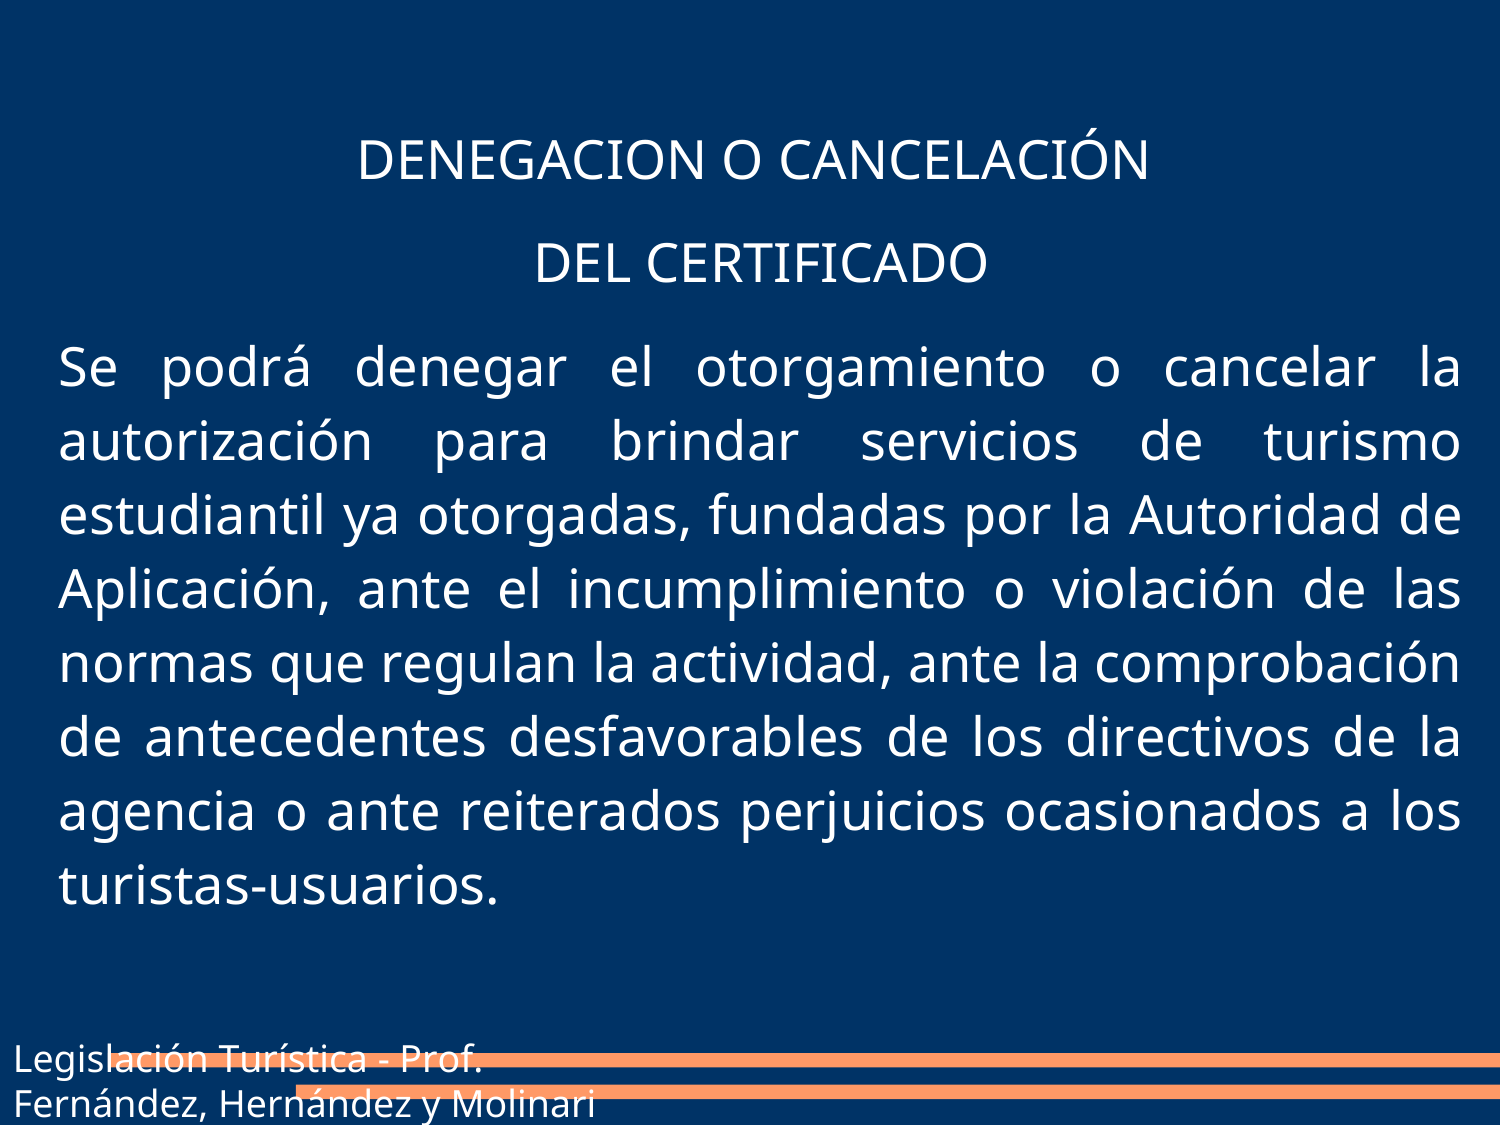

# DENEGACION O CANCELACIÓN
DEL CERTIFICADO
Se podrá denegar el otorgamiento o cancelar la autorización para brindar servicios de turismo estudiantil ya otorgadas, fundadas por la Autoridad de Aplicación, ante el incumplimiento o violación de las normas que regulan la actividad, ante la comprobación de antecedentes desfavorables de los directivos de la agencia o ante reiterados perjuicios ocasionados a los turistas-usuarios.
Legislación Turística - Prof. Fernández, Hernández y Molinari